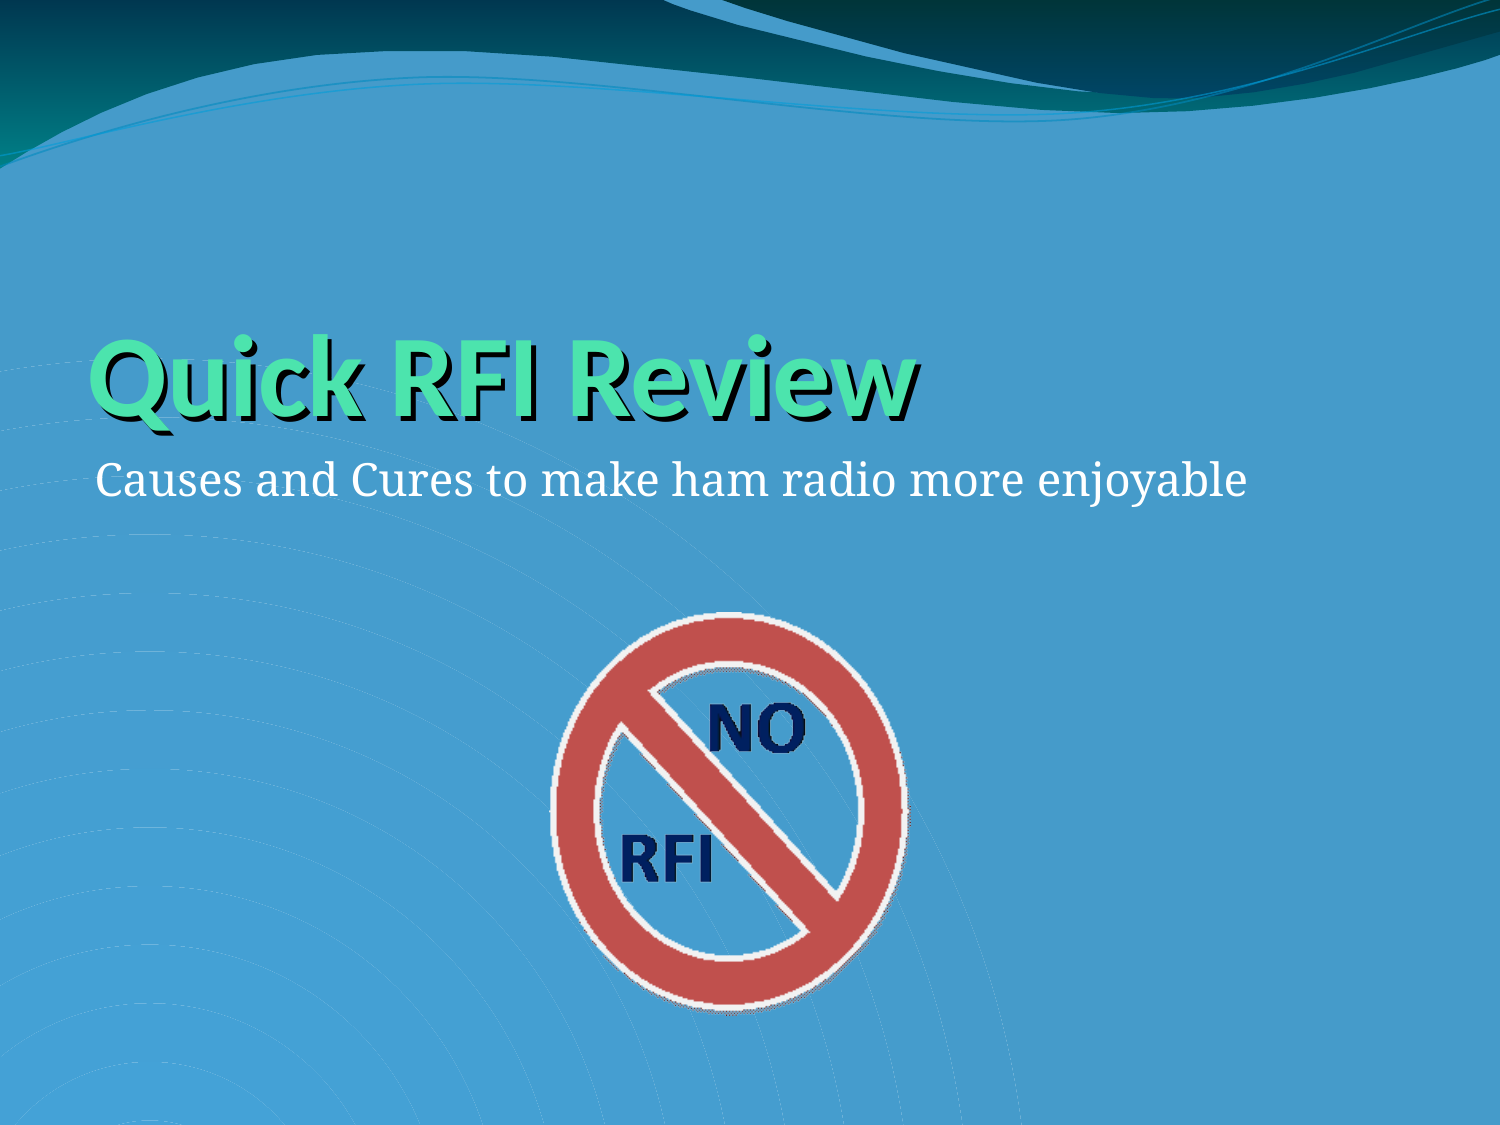

# Quick RFI Review
Causes and Cures to make ham radio more enjoyable